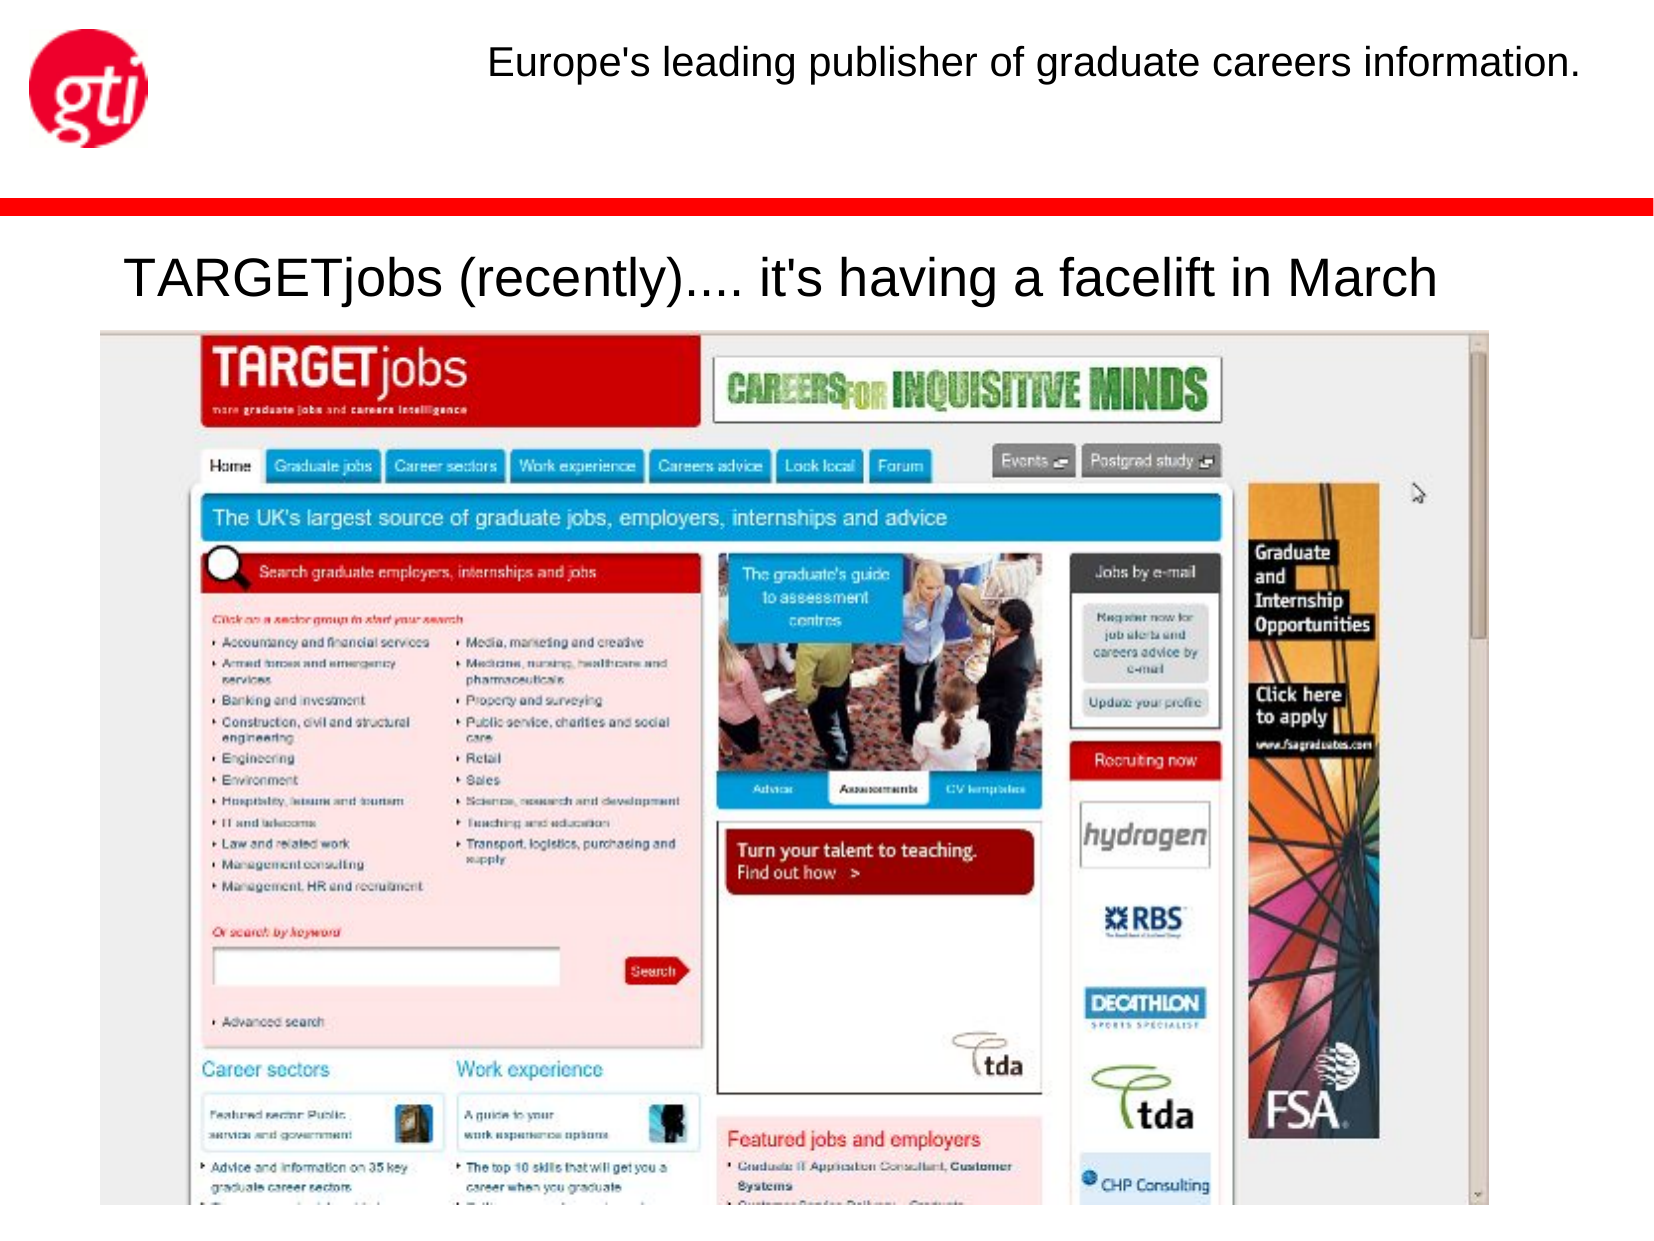

Europe's leading publisher of graduate careers information.
TARGETjobs (recently).... it's having a facelift in March